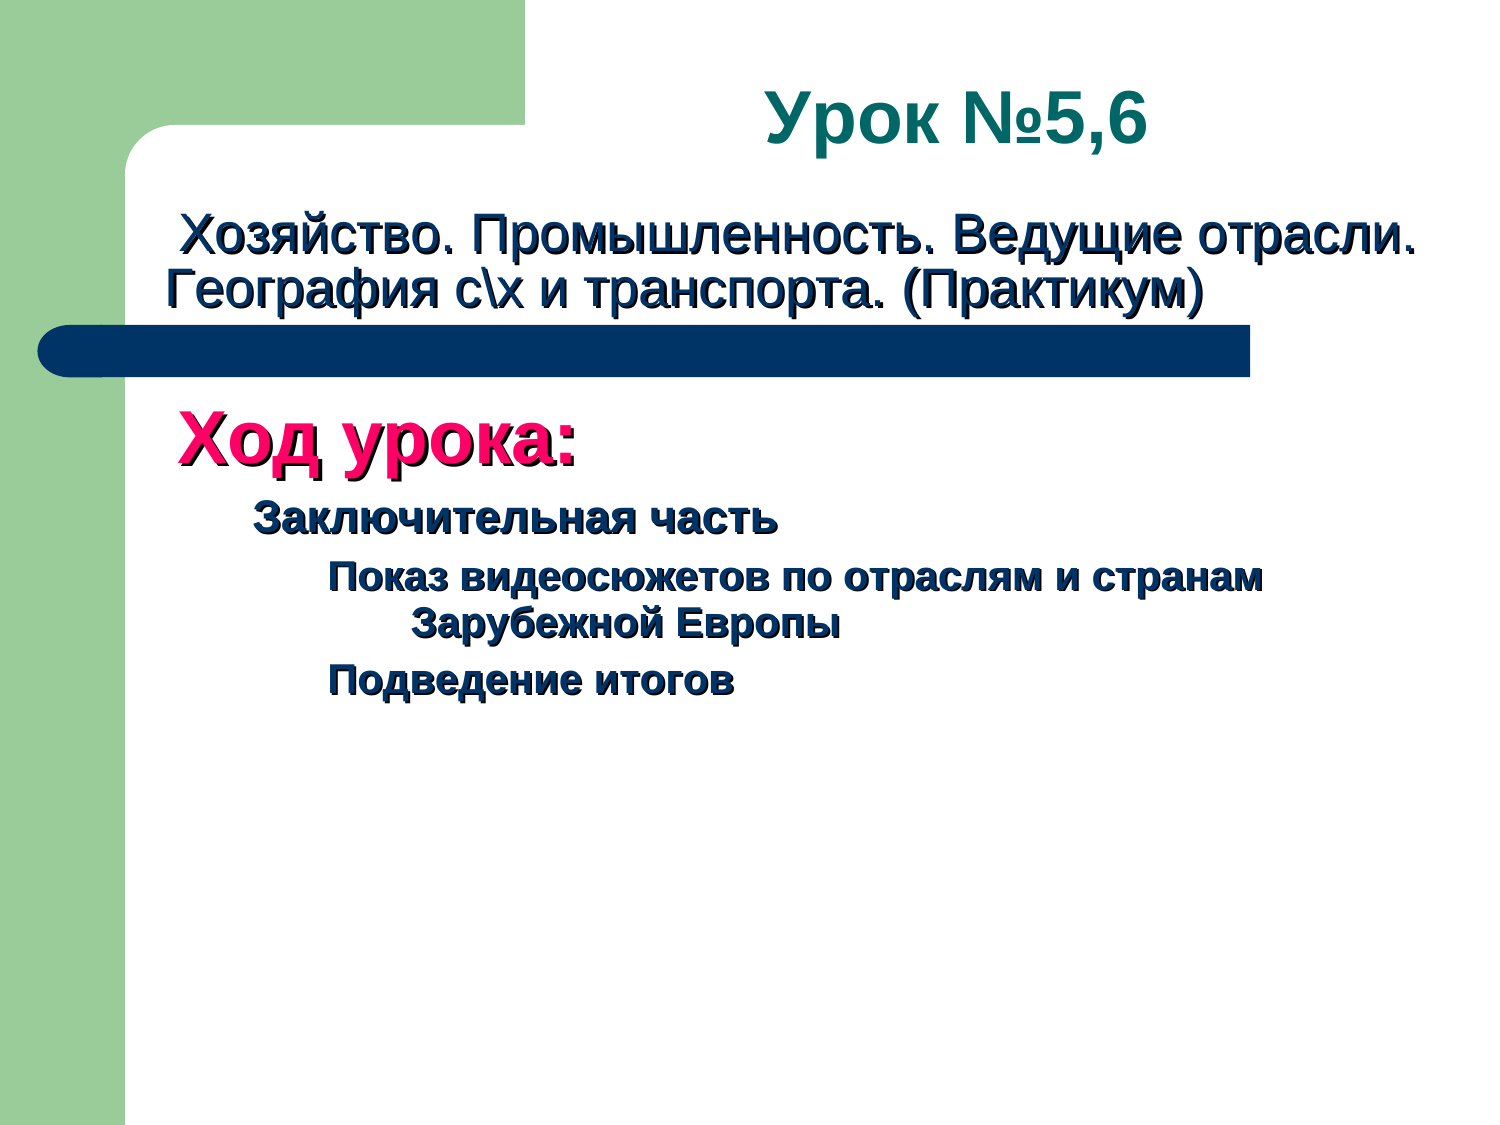

Урок №5,6
 Хозяйство. Промышленность. Ведущие отрасли. География с\х и транспорта. (Практикум)
# Ход урока:
Заключительная часть
Показ видеосюжетов по отраслям и странам Зарубежной Европы
Подведение итогов